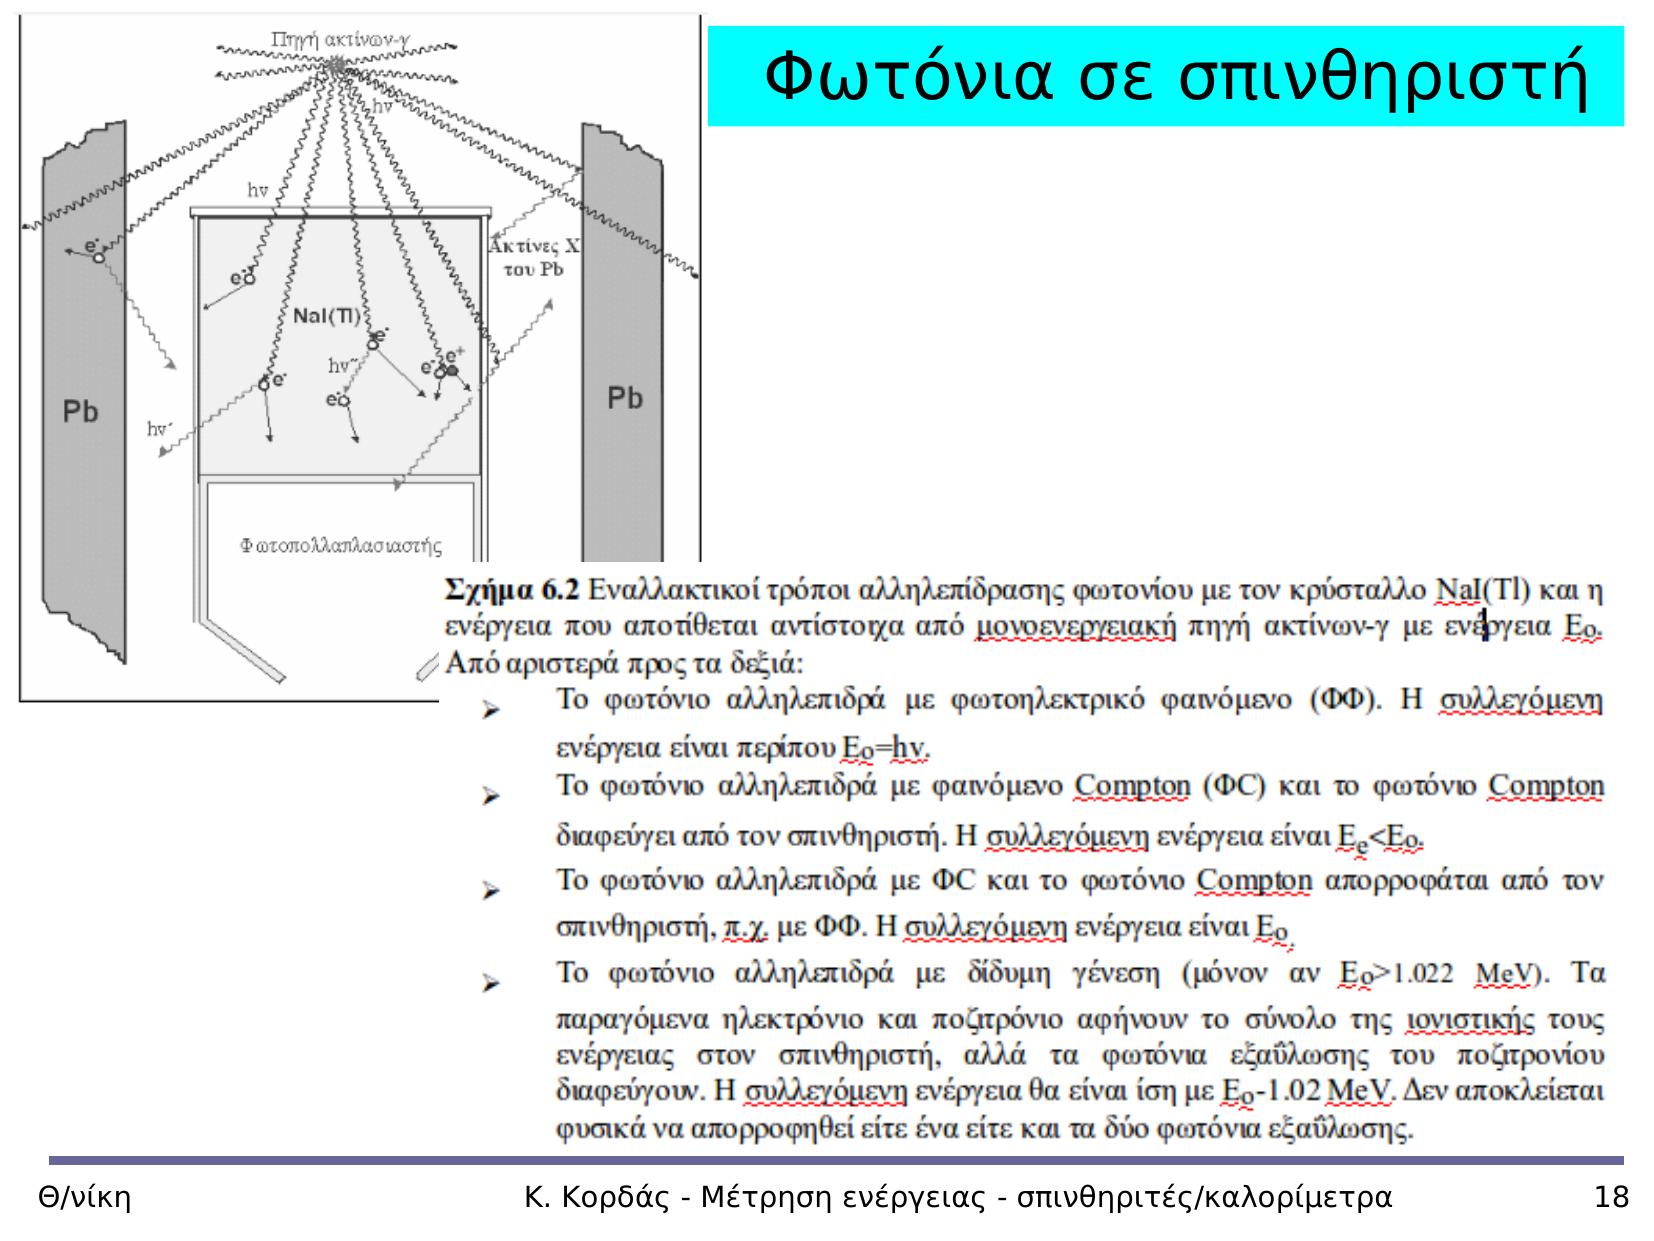

# Φωτόνια σε σπινθηριστή
Θ/νίκη
Κ. Κορδάς - Μέτρηση ενέργειας - σπινθηριτές/καλορίμετρα
18